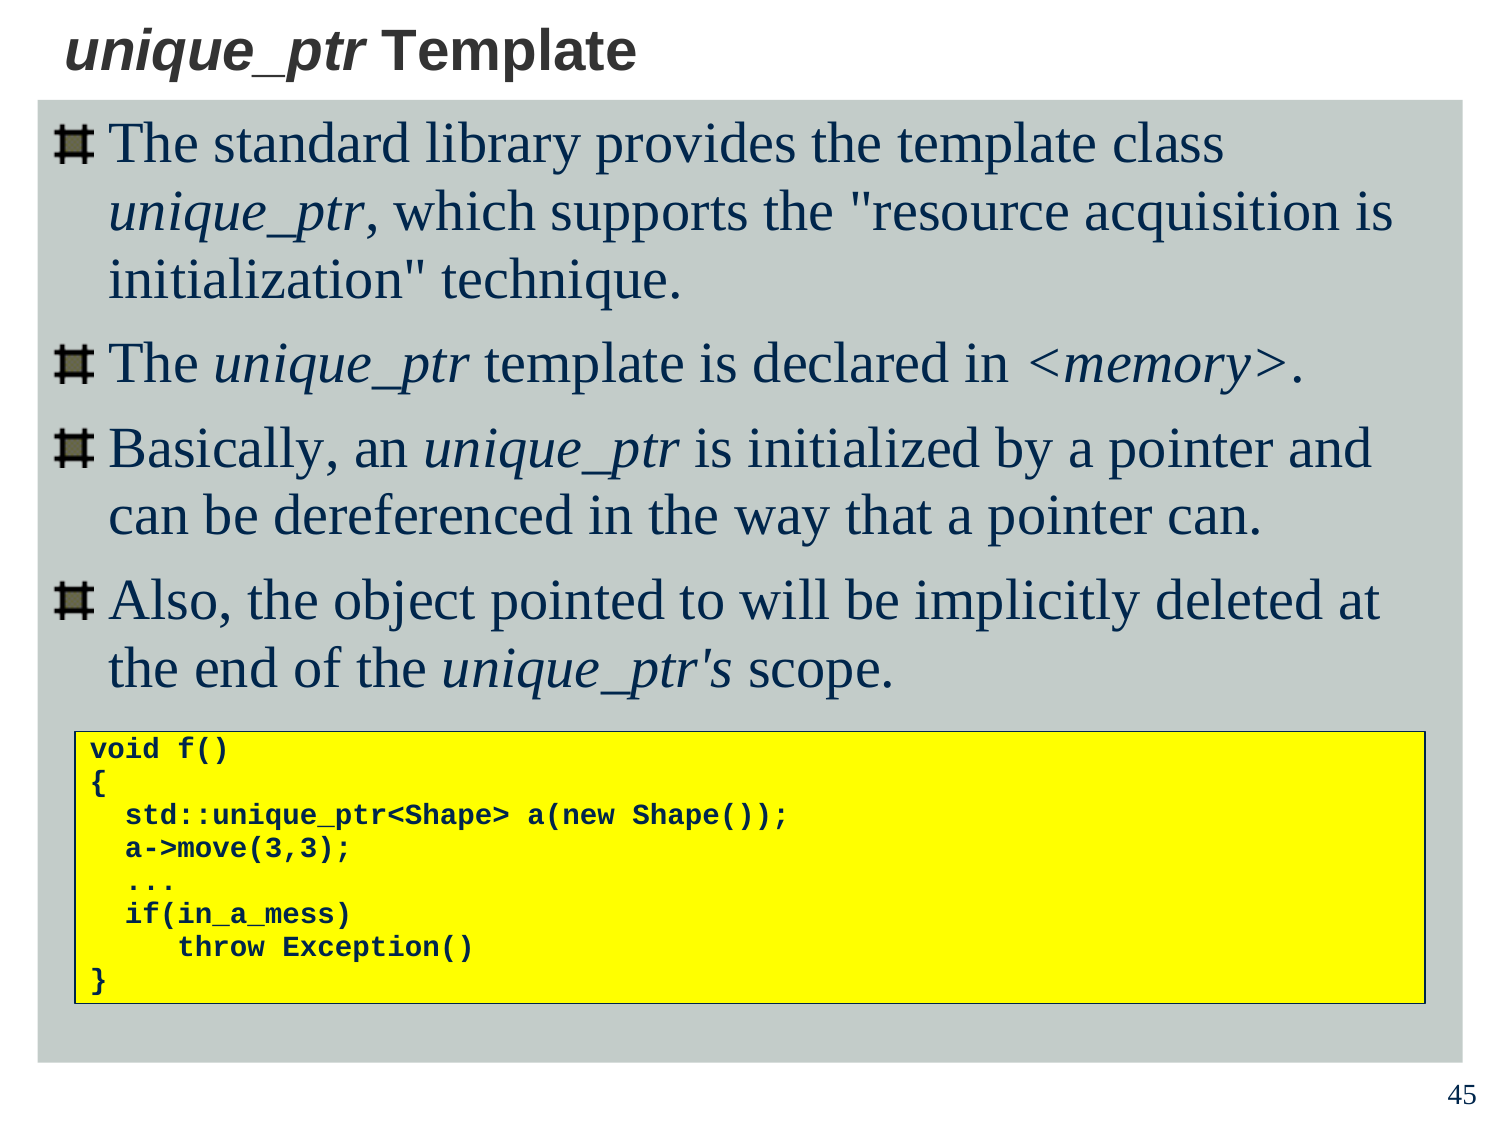

# unique_ptr Template
The standard library provides the template class unique_ptr, which supports the "resource acquisition is initialization" technique.
The unique_ptr template is declared in <memory>.
Basically, an unique_ptr is initialized by a pointer and can be dereferenced in the way that a pointer can.
Also, the object pointed to will be implicitly deleted at the end of the unique_ptr's scope.
void f()
{
 std::unique_ptr<Shape> a(new Shape());
 a->move(3,3);
 ...
 if(in_a_mess)
 throw Exception()
}